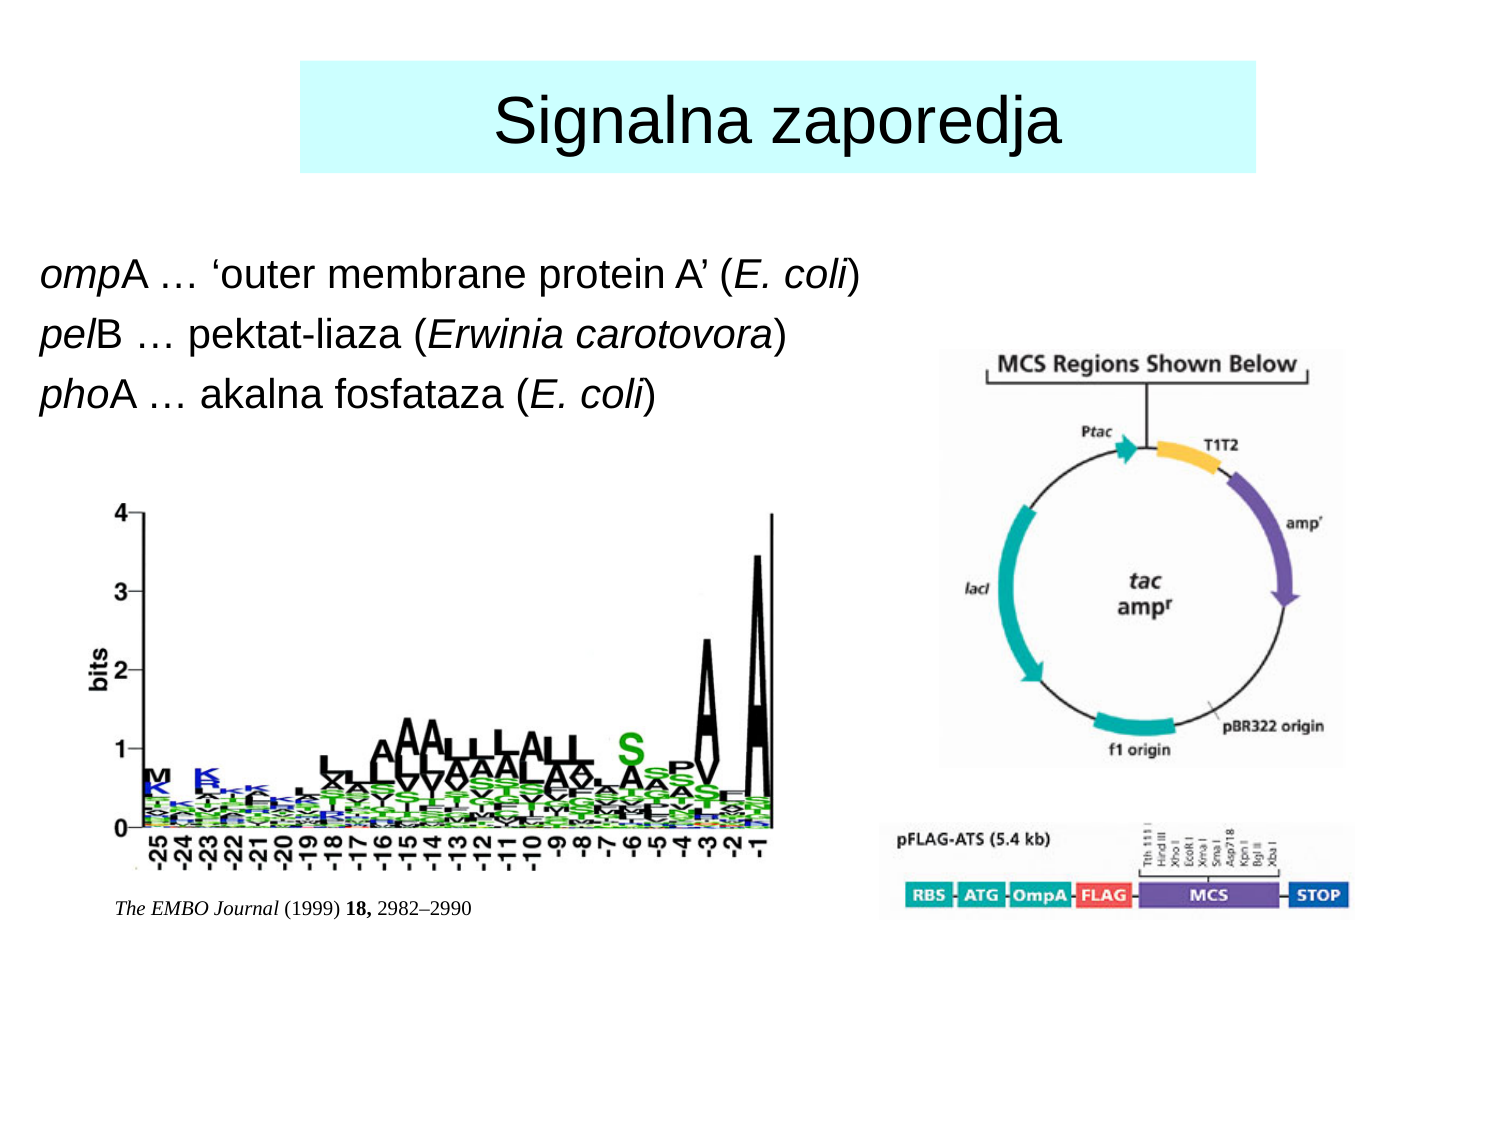

Signalna zaporedja
ompA … ‘outer membrane protein A’ (E. coli)
pelB … pektat-liaza (Erwinia carotovora)
phoA … akalna fosfataza (E. coli)
The EMBO Journal (1999) 18, 2982–2990